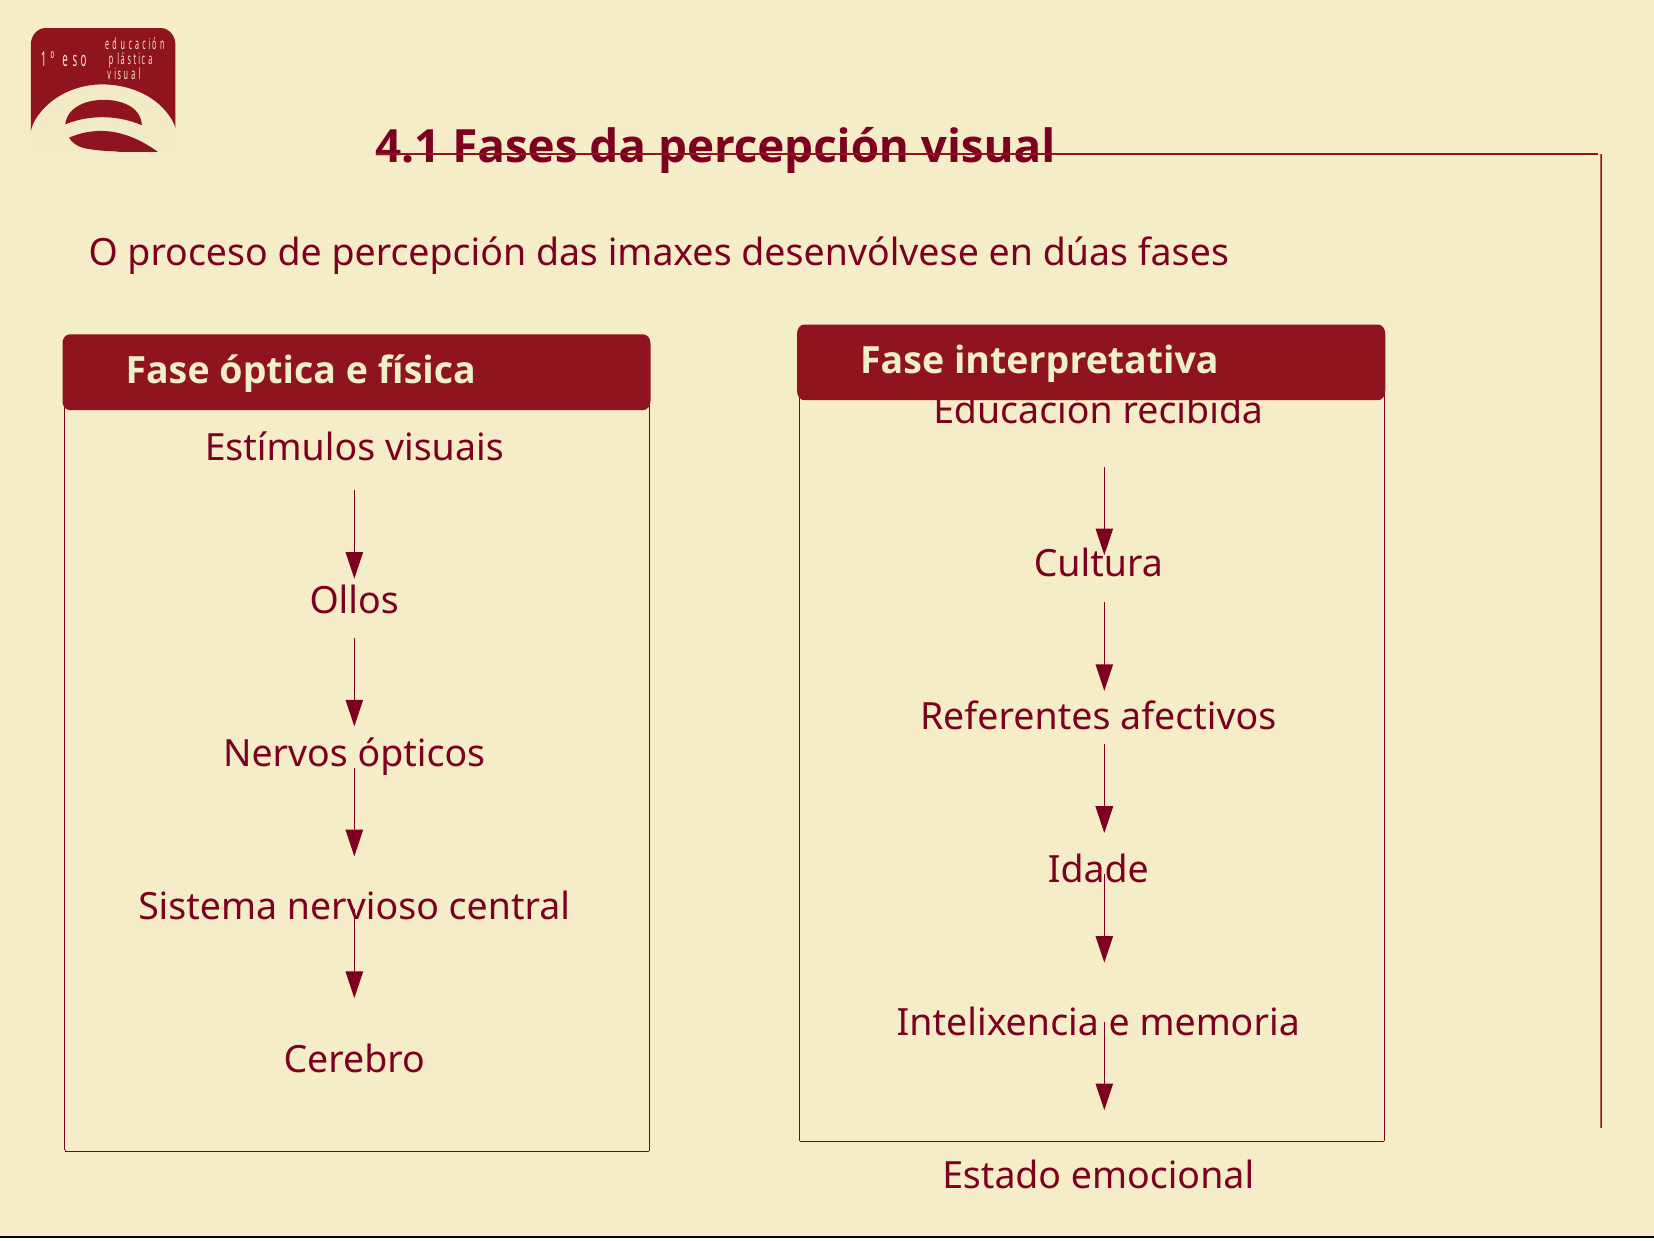

4.1 Fases da percepción visual
O proceso de percepción das imaxes desenvólvese en dúas fases
#
Fase interpretativa
Fase óptica e física
Educación recibida
Cultura
Referentes afectivos
Idade
Intelixencia e memoria
Estado emocional
Estímulos visuais
Ollos
Nervos ópticos
Sistema nervioso central
Cerebro